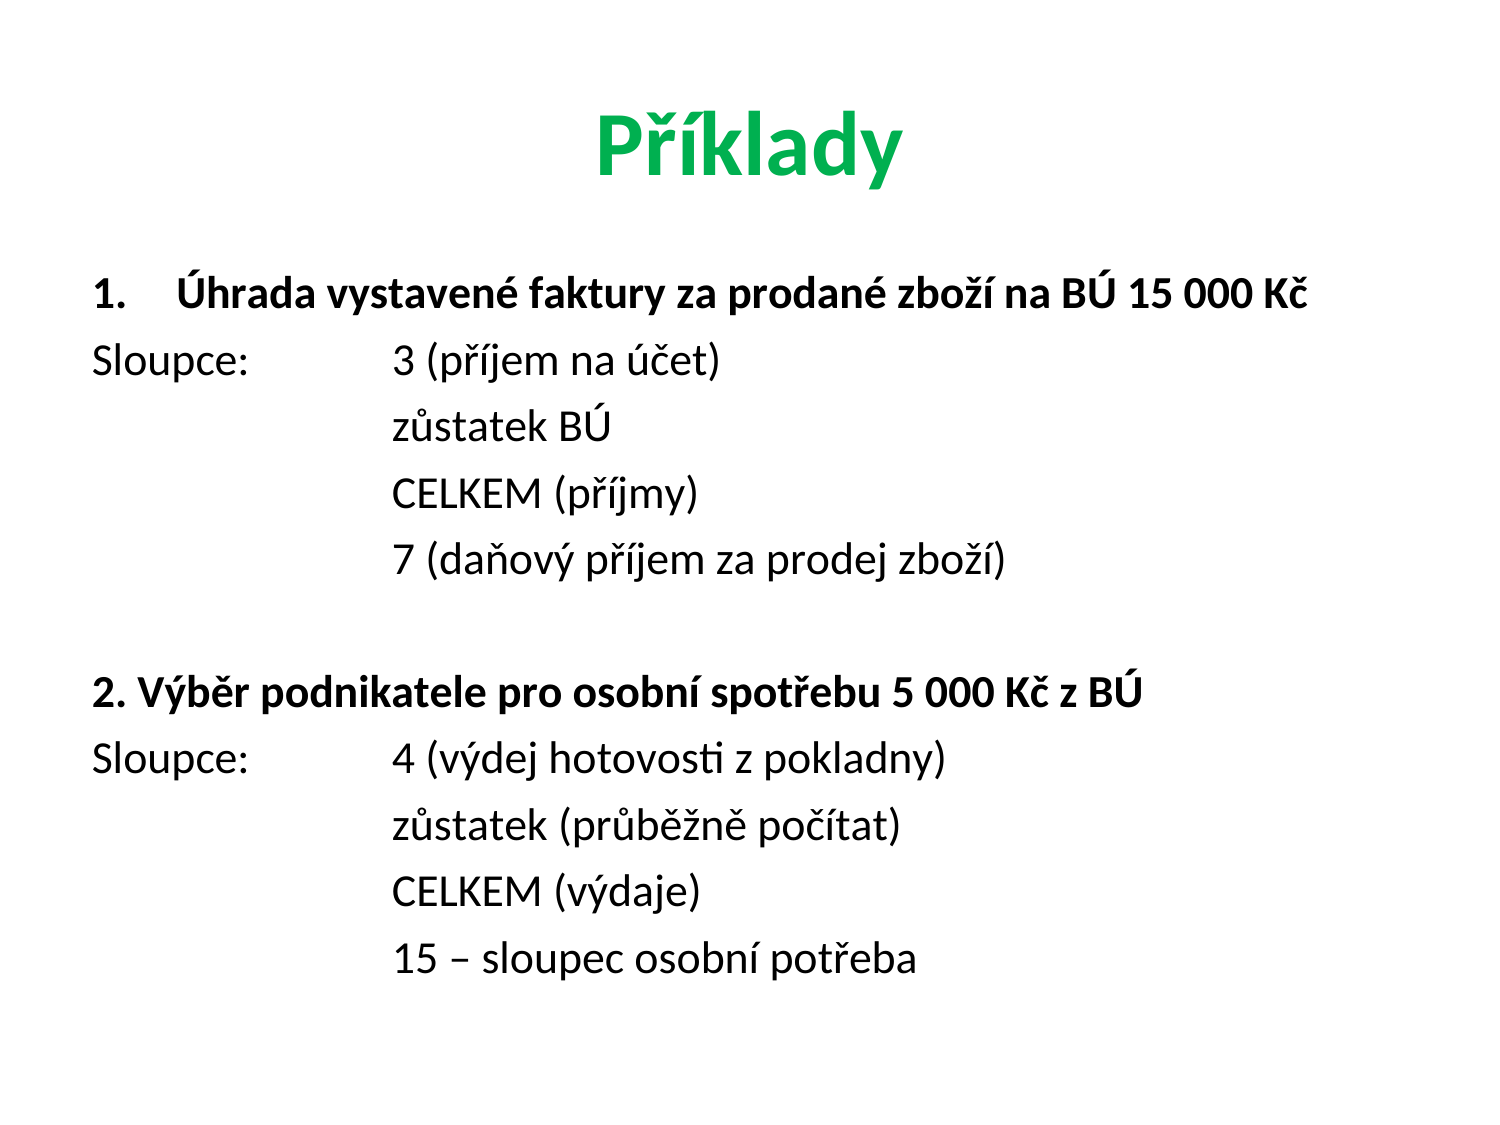

# Příklady
Úhrada vystavené faktury za prodané zboží na BÚ 15 000 Kč
Sloupce:	3 (příjem na účet)
			zůstatek BÚ
			CELKEM (příjmy)
			7 (daňový příjem za prodej zboží)
2. Výběr podnikatele pro osobní spotřebu 5 000 Kč z BÚ
Sloupce:	4 (výdej hotovosti z pokladny)
			zůstatek (průběžně počítat)
			CELKEM (výdaje)
			15 – sloupec osobní potřeba